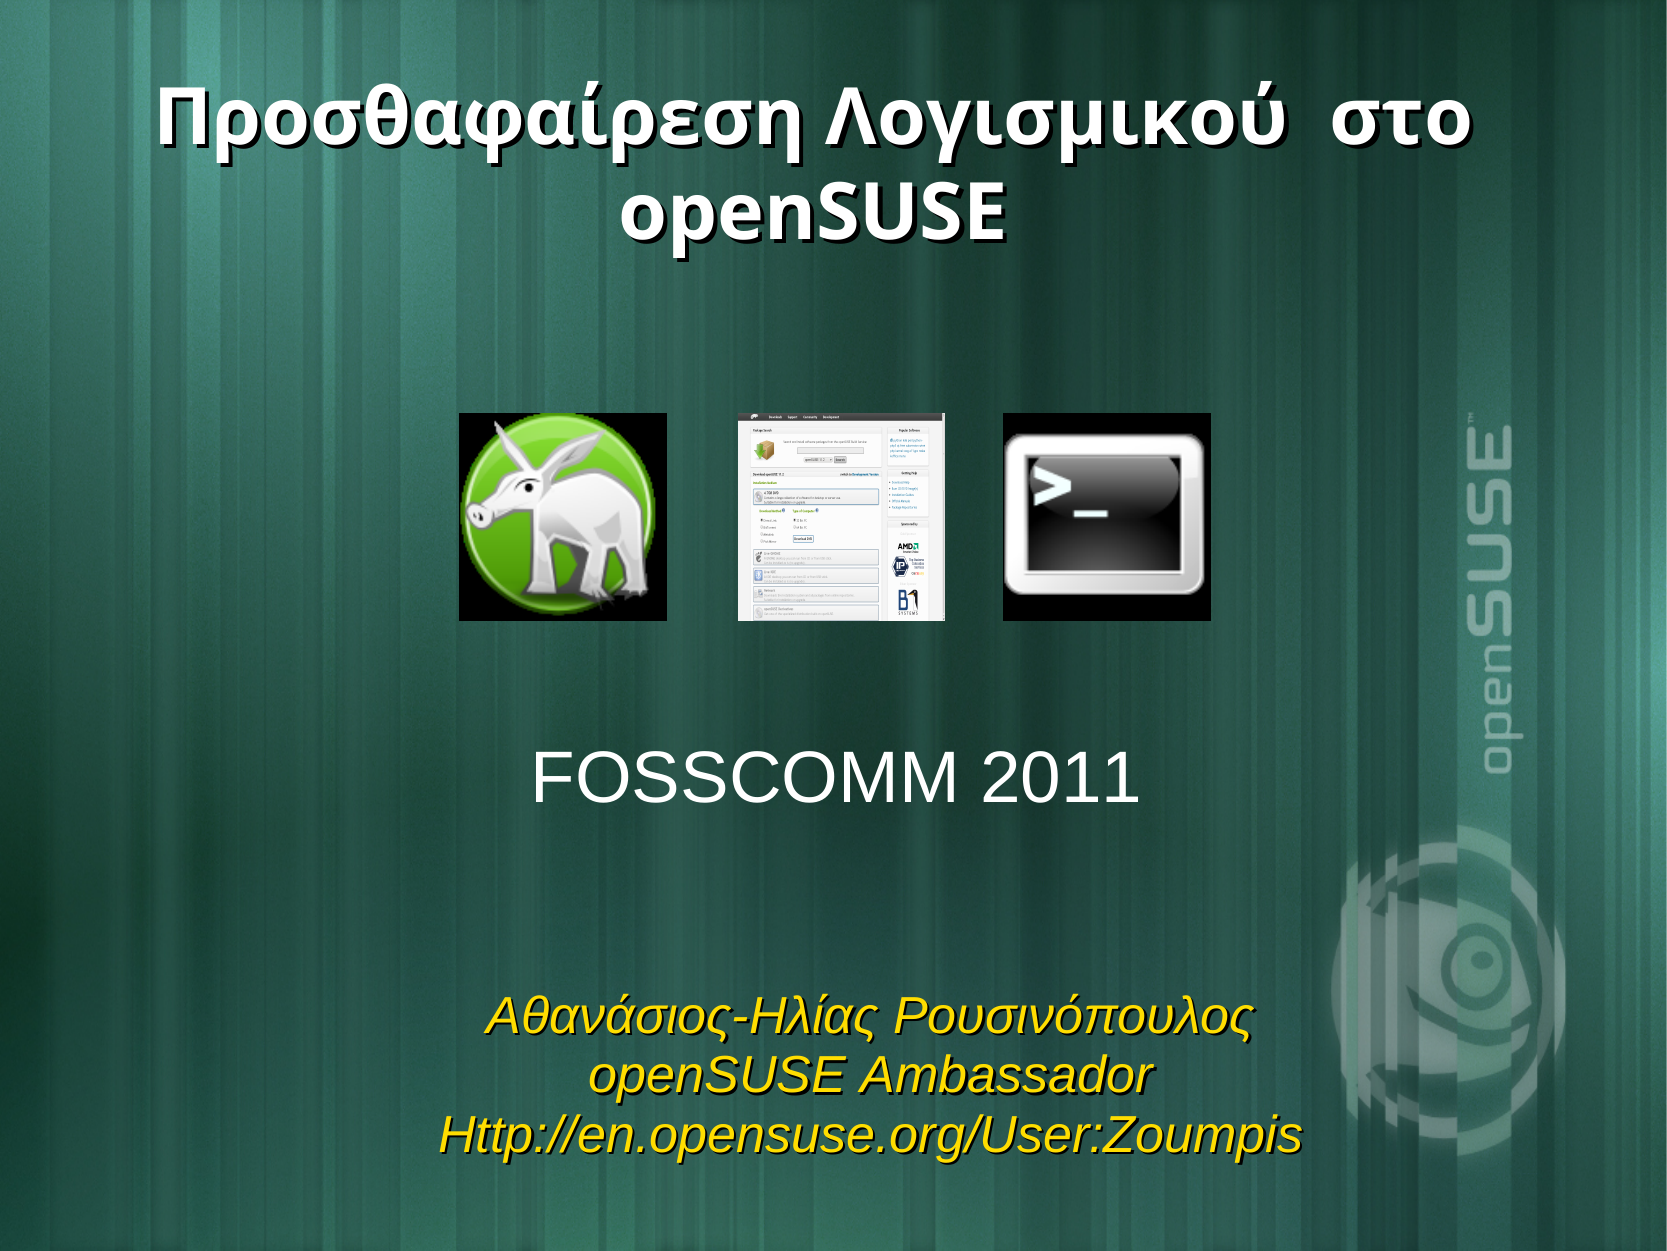

# Προσθαφαίρεση Λογισμικού στο openSUSE
 FOSSCOMM 2011
Αθανάσιος-Ηλίας Ρουσινόπουλος
openSUSE Ambassador
Http://en.opensuse.org/User:Zoumpis